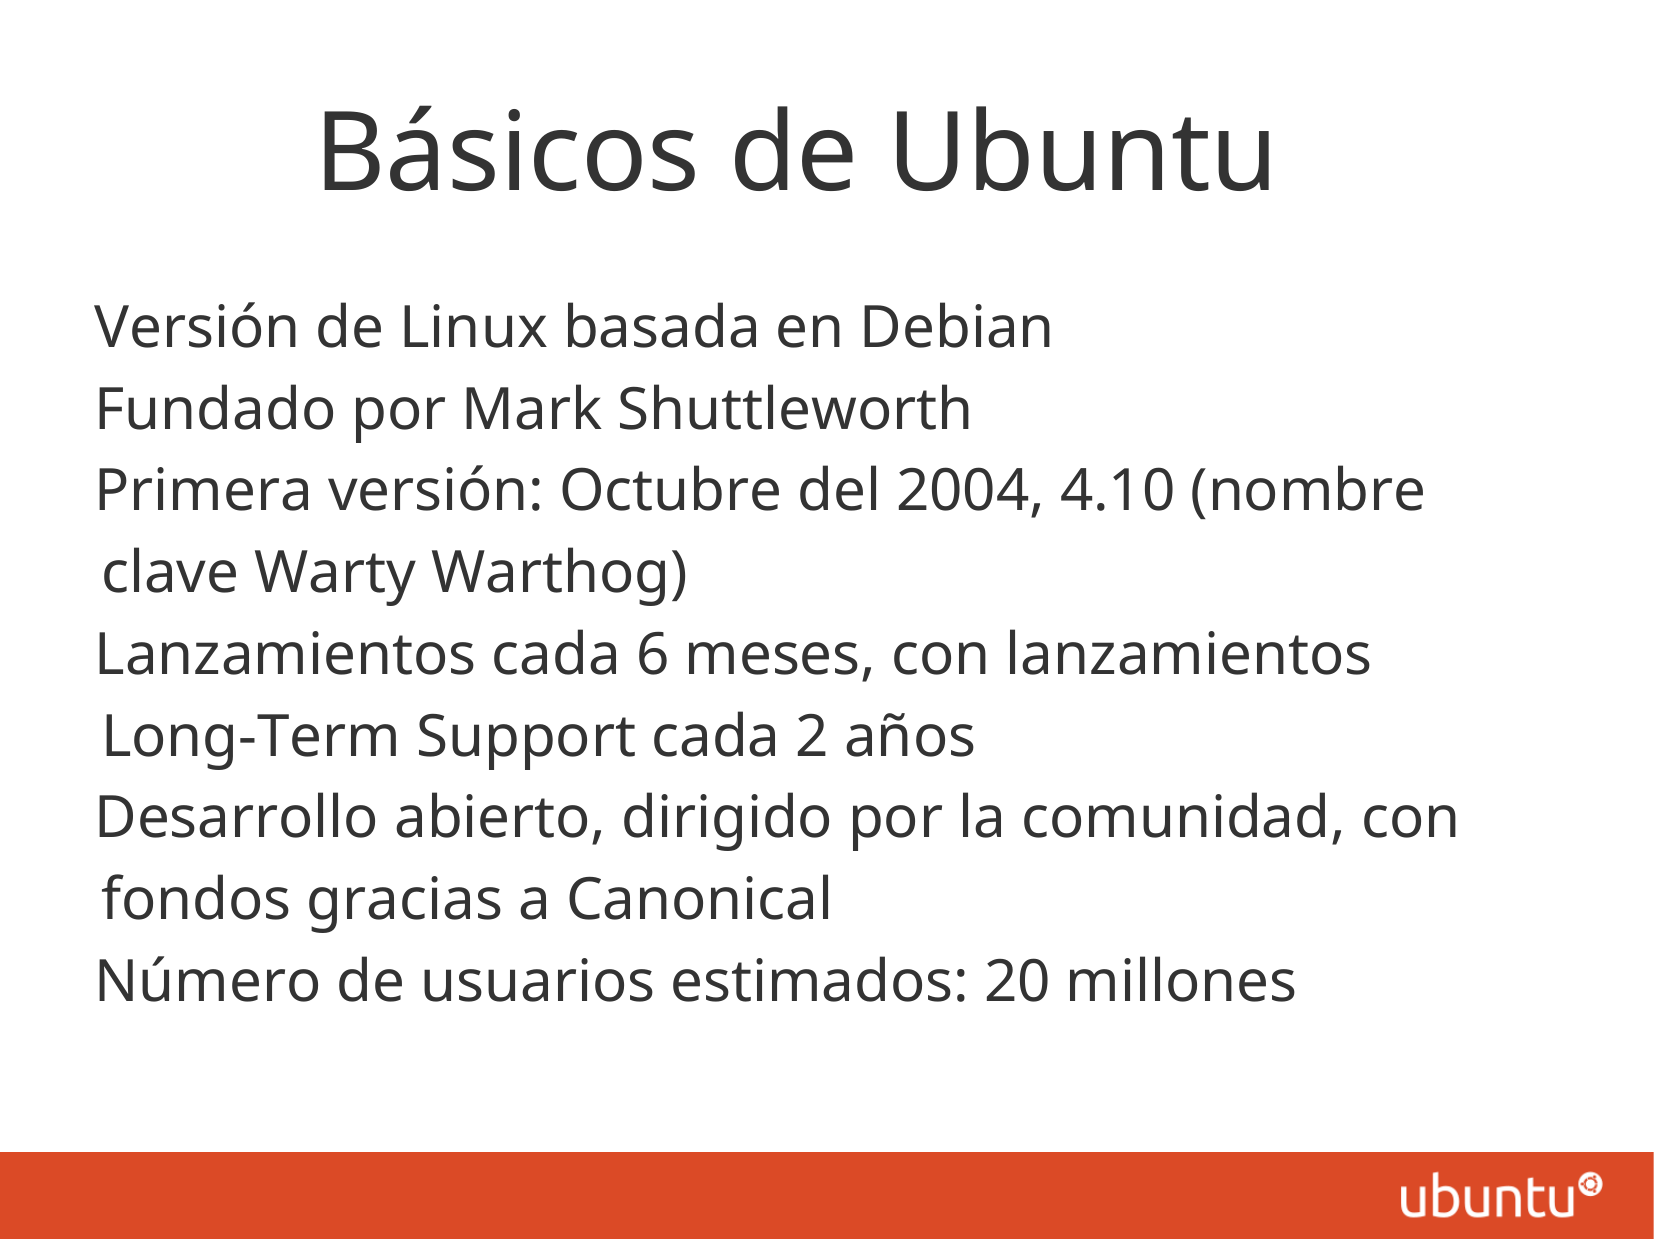

# Básicos de Ubuntu
 Versión de Linux basada en Debian
 Fundado por Mark Shuttleworth
 Primera versión: Octubre del 2004, 4.10 (nombre clave Warty Warthog)
 Lanzamientos cada 6 meses, con lanzamientos Long-Term Support cada 2 años
 Desarrollo abierto, dirigido por la comunidad, con fondos gracias a Canonical
 Número de usuarios estimados: 20 millones